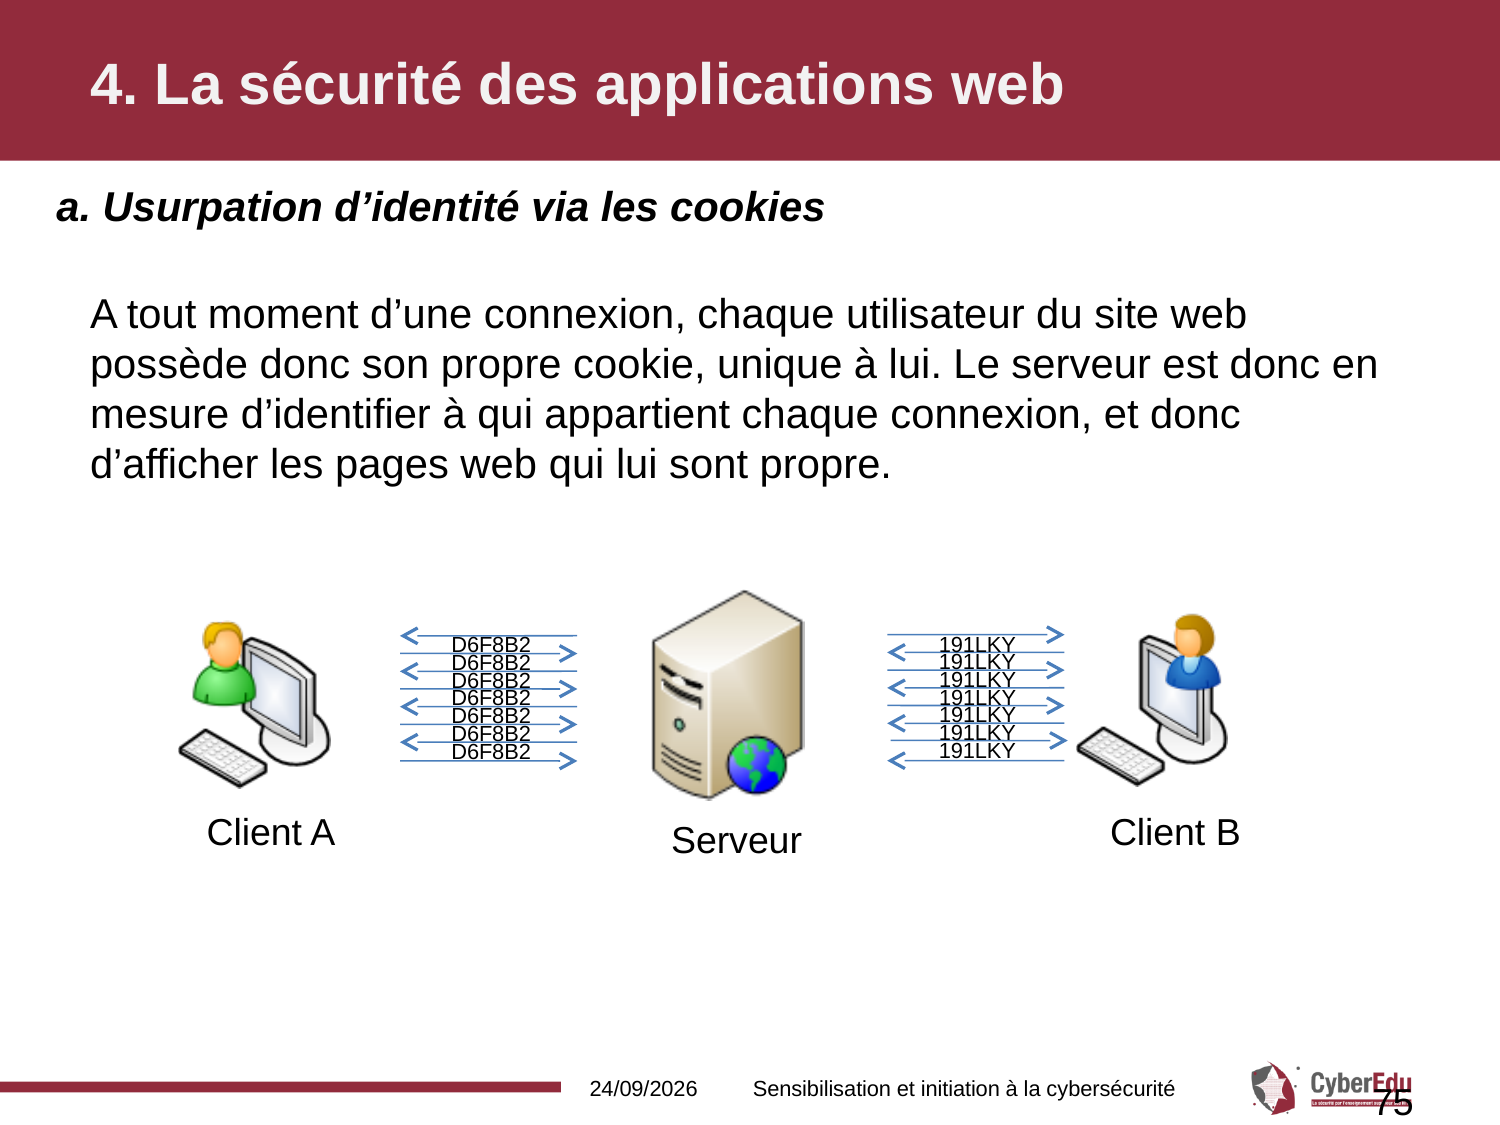

# 4. La sécurité des applications web
a. Usurpation d’identité via les cookies
A tout moment d’une connexion, chaque utilisateur du site web possède donc son propre cookie, unique à lui. Le serveur est donc en mesure d’identifier à qui appartient chaque connexion, et donc d’afficher les pages web qui lui sont propre.
D6F8B2
191LKY
191LKY
D6F8B2
191LKY
D6F8B2
D6F8B2
191LKY
191LKY
D6F8B2
191LKY
D6F8B2
191LKY
D6F8B2
Client A
Client B
Serveur
Sensibilisation et initiation à la cybersécurité